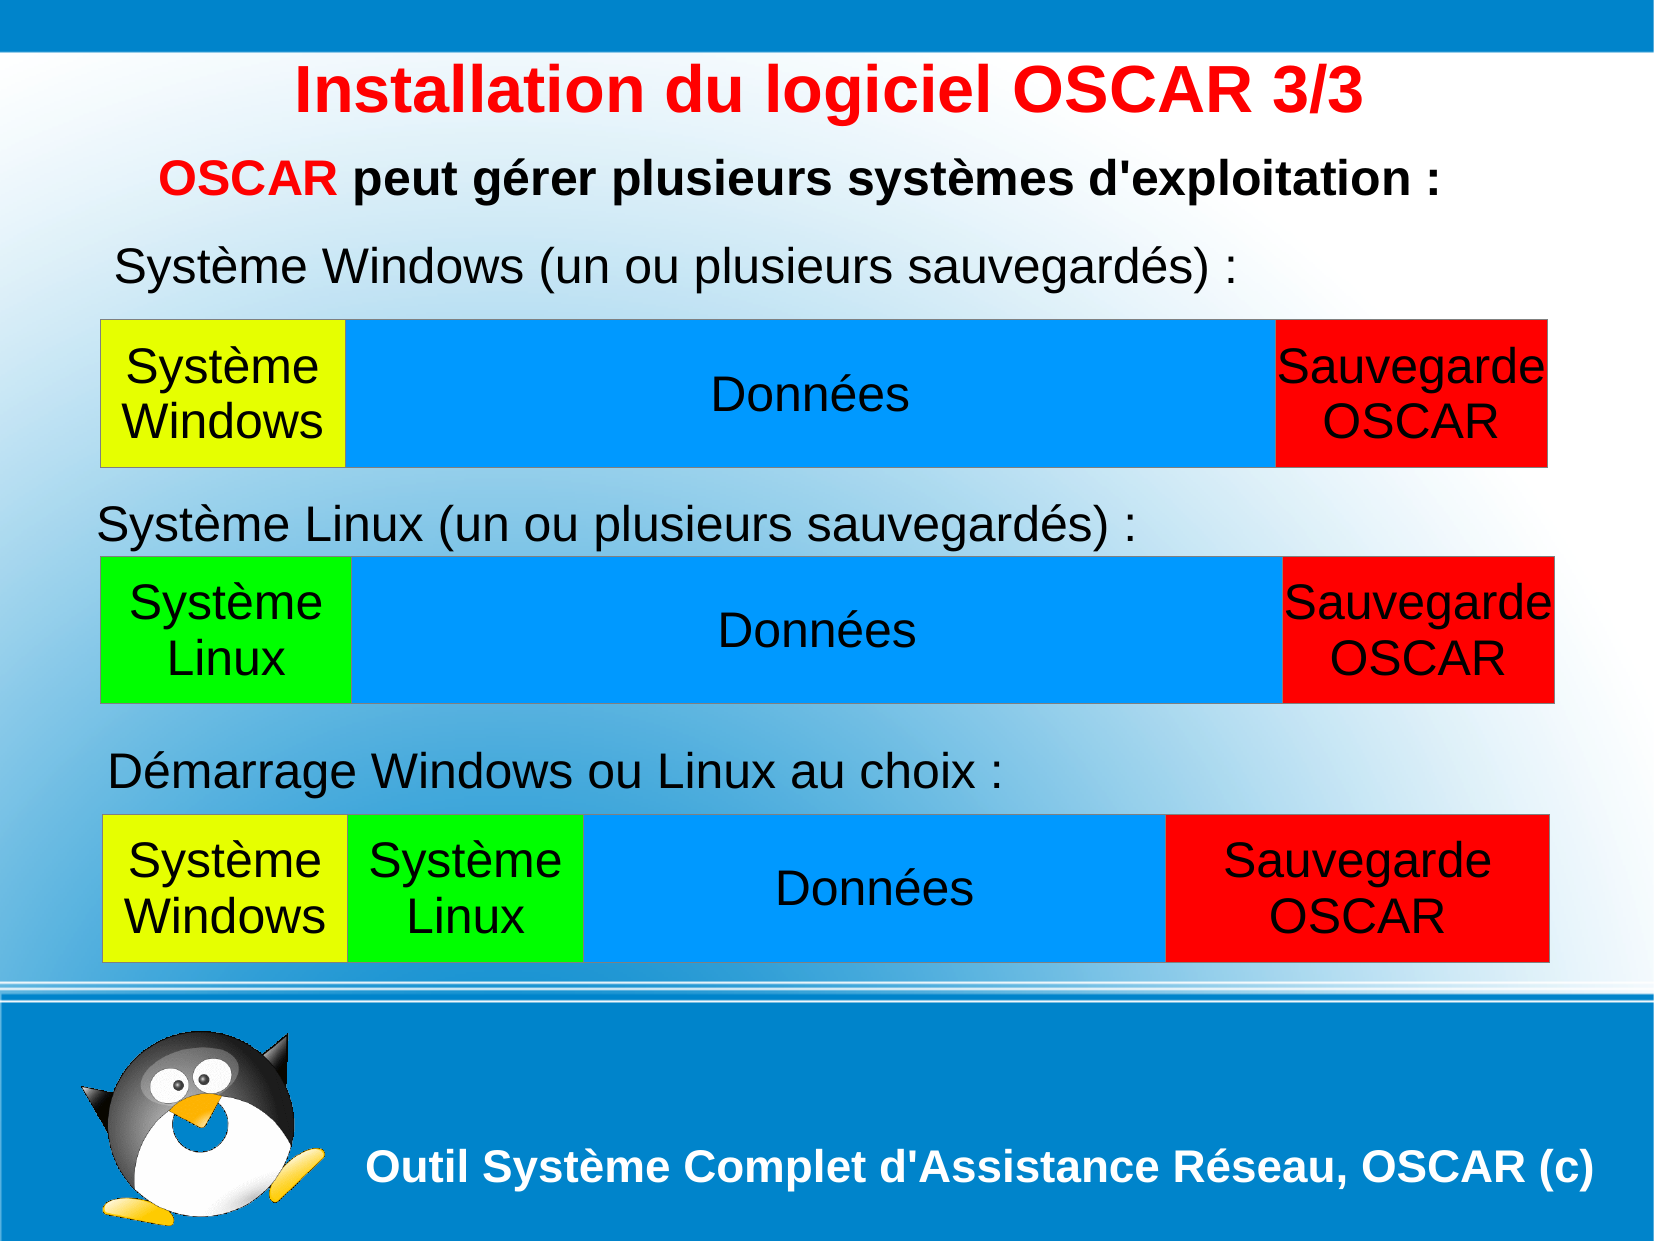

Installation du logiciel OSCAR 3/3
 OSCAR peut gérer plusieurs systèmes d'exploitation :
Système Windows (un ou plusieurs sauvegardés) :
Système
Windows
Données
Sauvegarde
OSCAR
Système Linux (un ou plusieurs sauvegardés) :
Système
Linux
Données
Sauvegarde
OSCAR
Démarrage Windows ou Linux au choix :
Système
Windows
Système
Linux
Données
Sauvegarde
OSCAR
# Outil Système Complet d'Assistance Réseau, OSCAR (c)